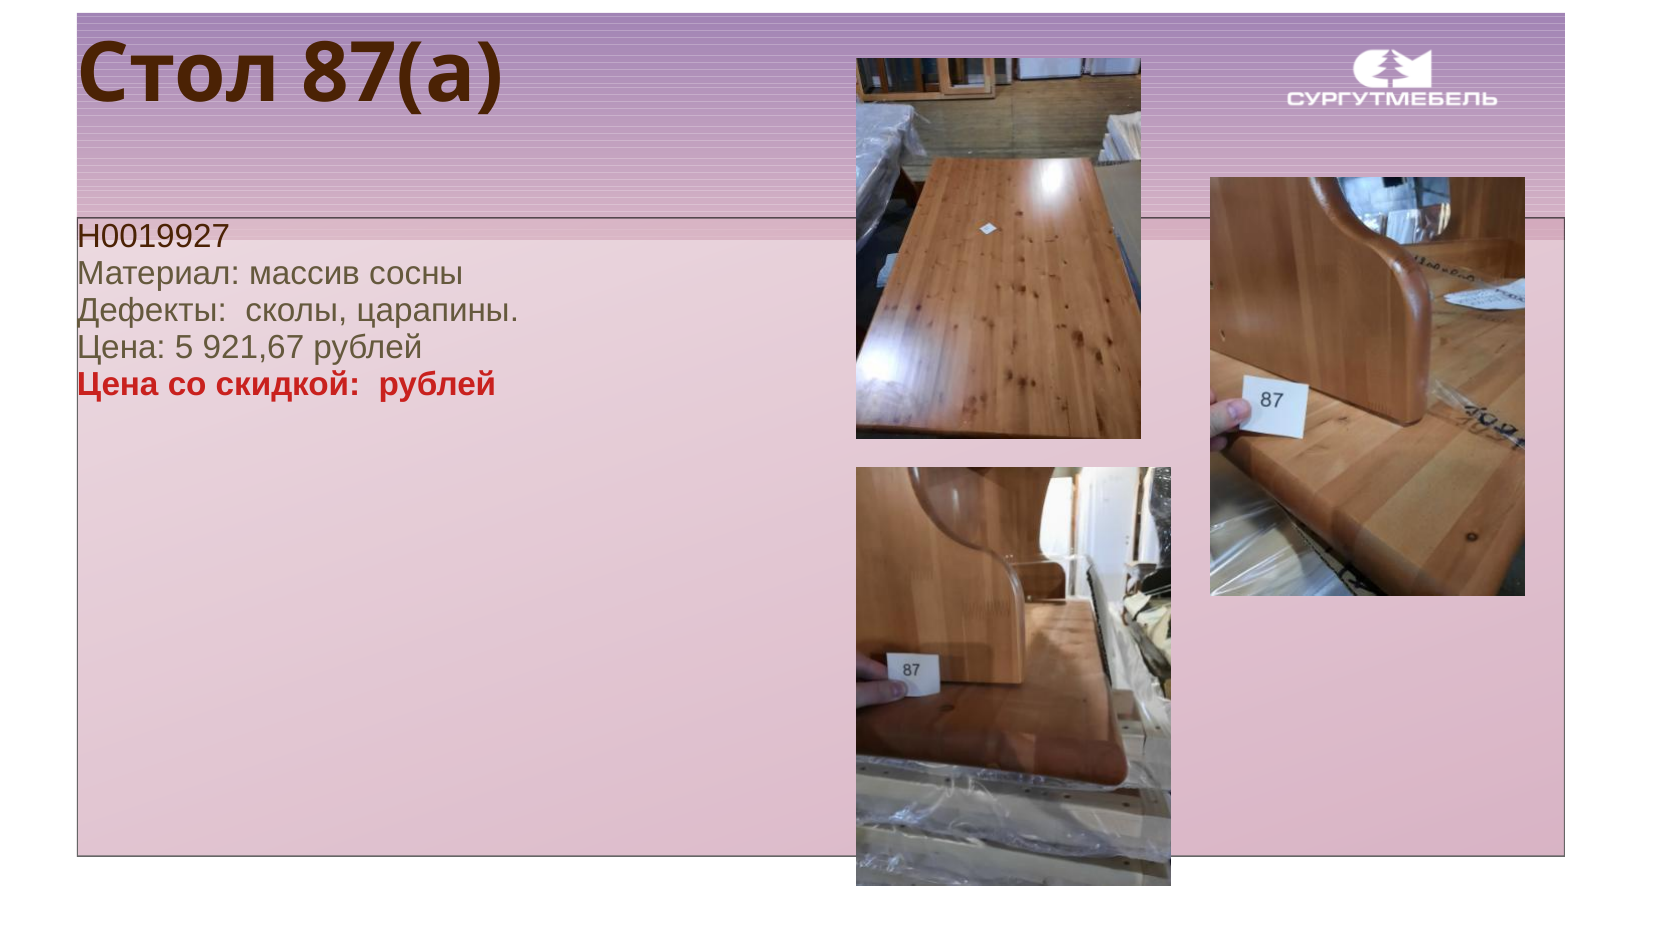

# Стол 87(а)
Н0019927
Материал: массив сосны
Дефекты: сколы, царапины.
Цена: 5 921,67 рублей
Цена со скидкой: рублей